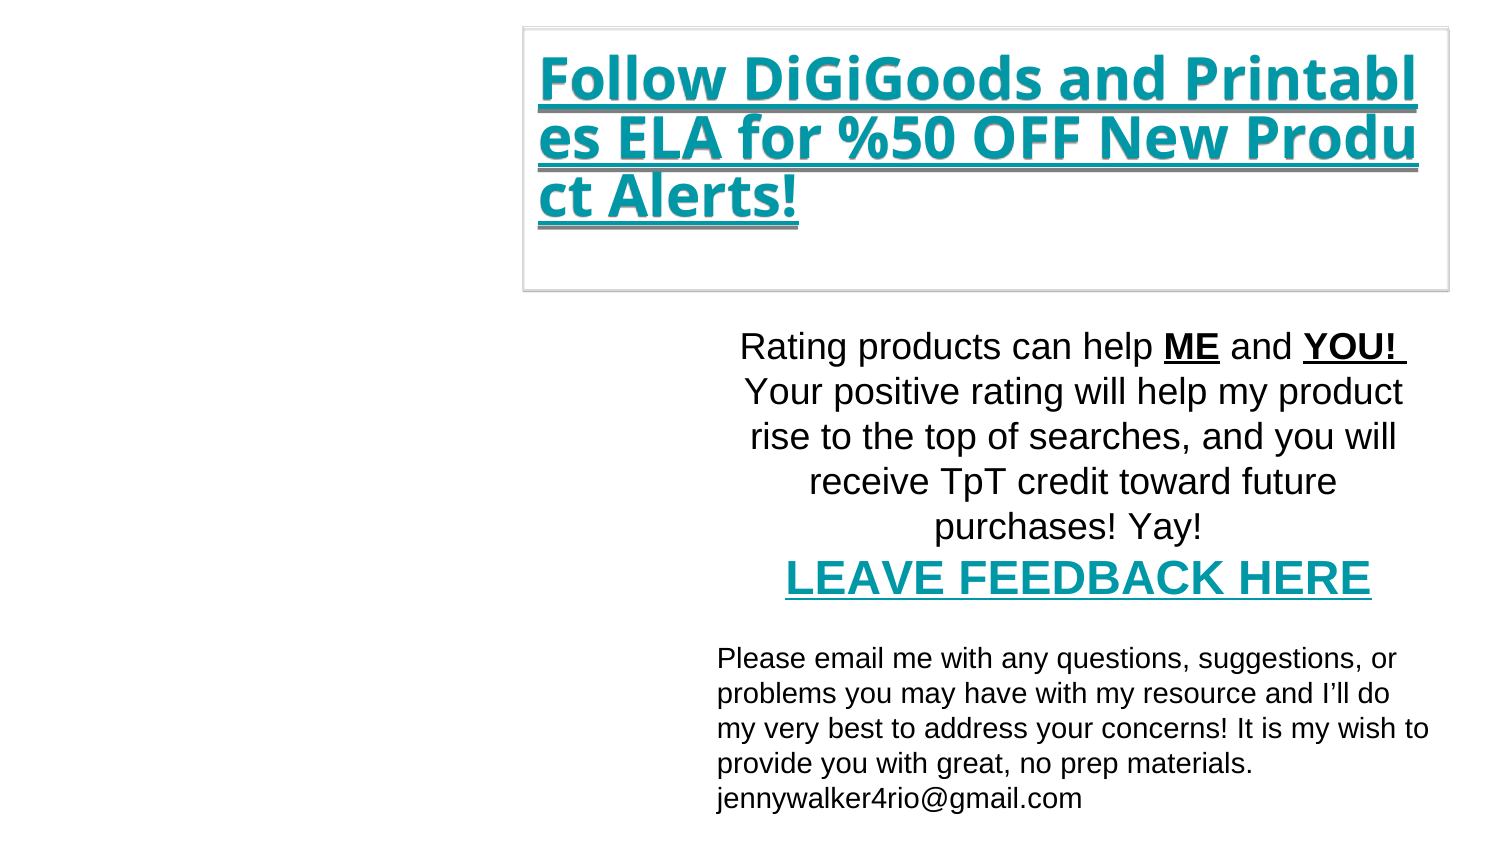

Follow DiGiGoods and Printables ELA for %50 OFF New Product Alerts!
Rating products can help ME and YOU! Your positive rating will help my product rise to the top of searches, and you will receive TpT credit toward future purchases! Yay!
 LEAVE FEEDBACK HERE
Please email me with any questions, suggestions, or problems you may have with my resource and I’ll do my very best to address your concerns! It is my wish to provide you with great, no prep materials. jennywalker4rio@gmail.com